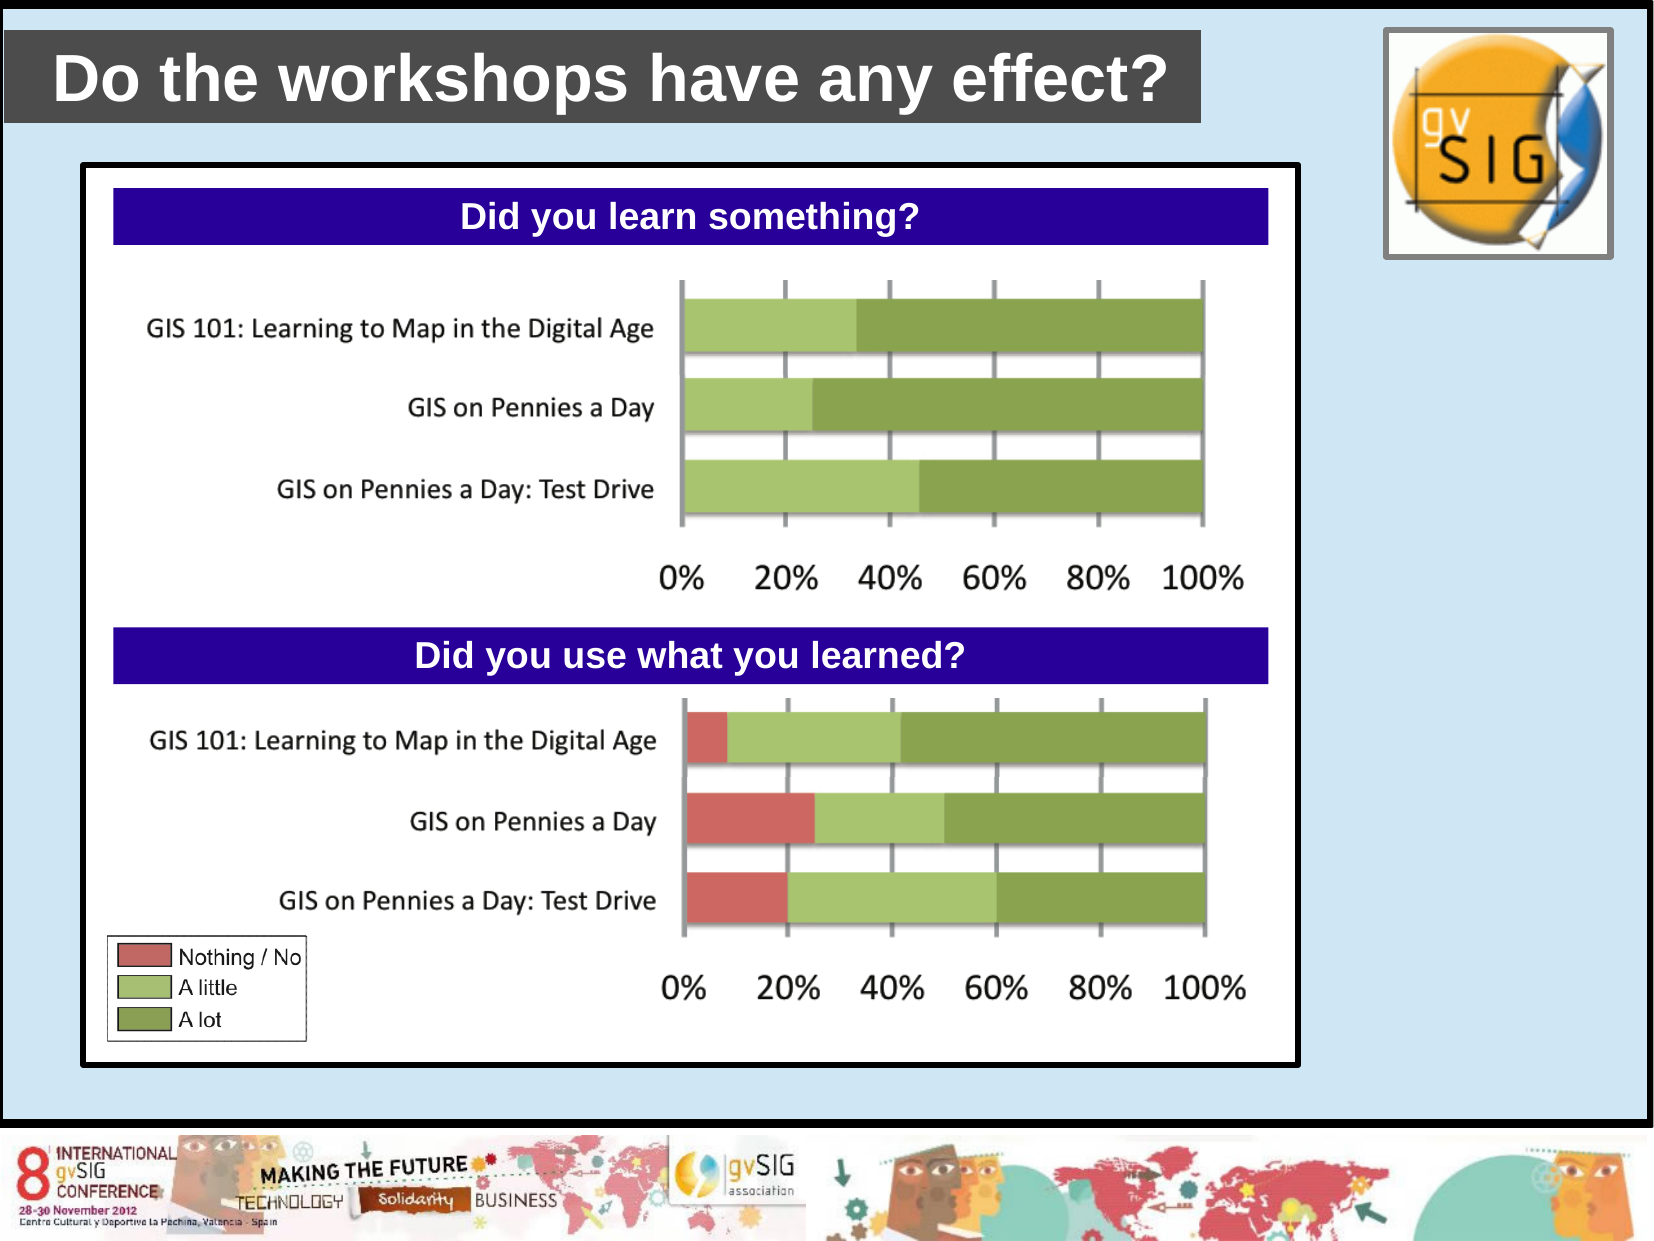

Do the workshops have any effect?
Did you learn something?
Did you use what you learned?